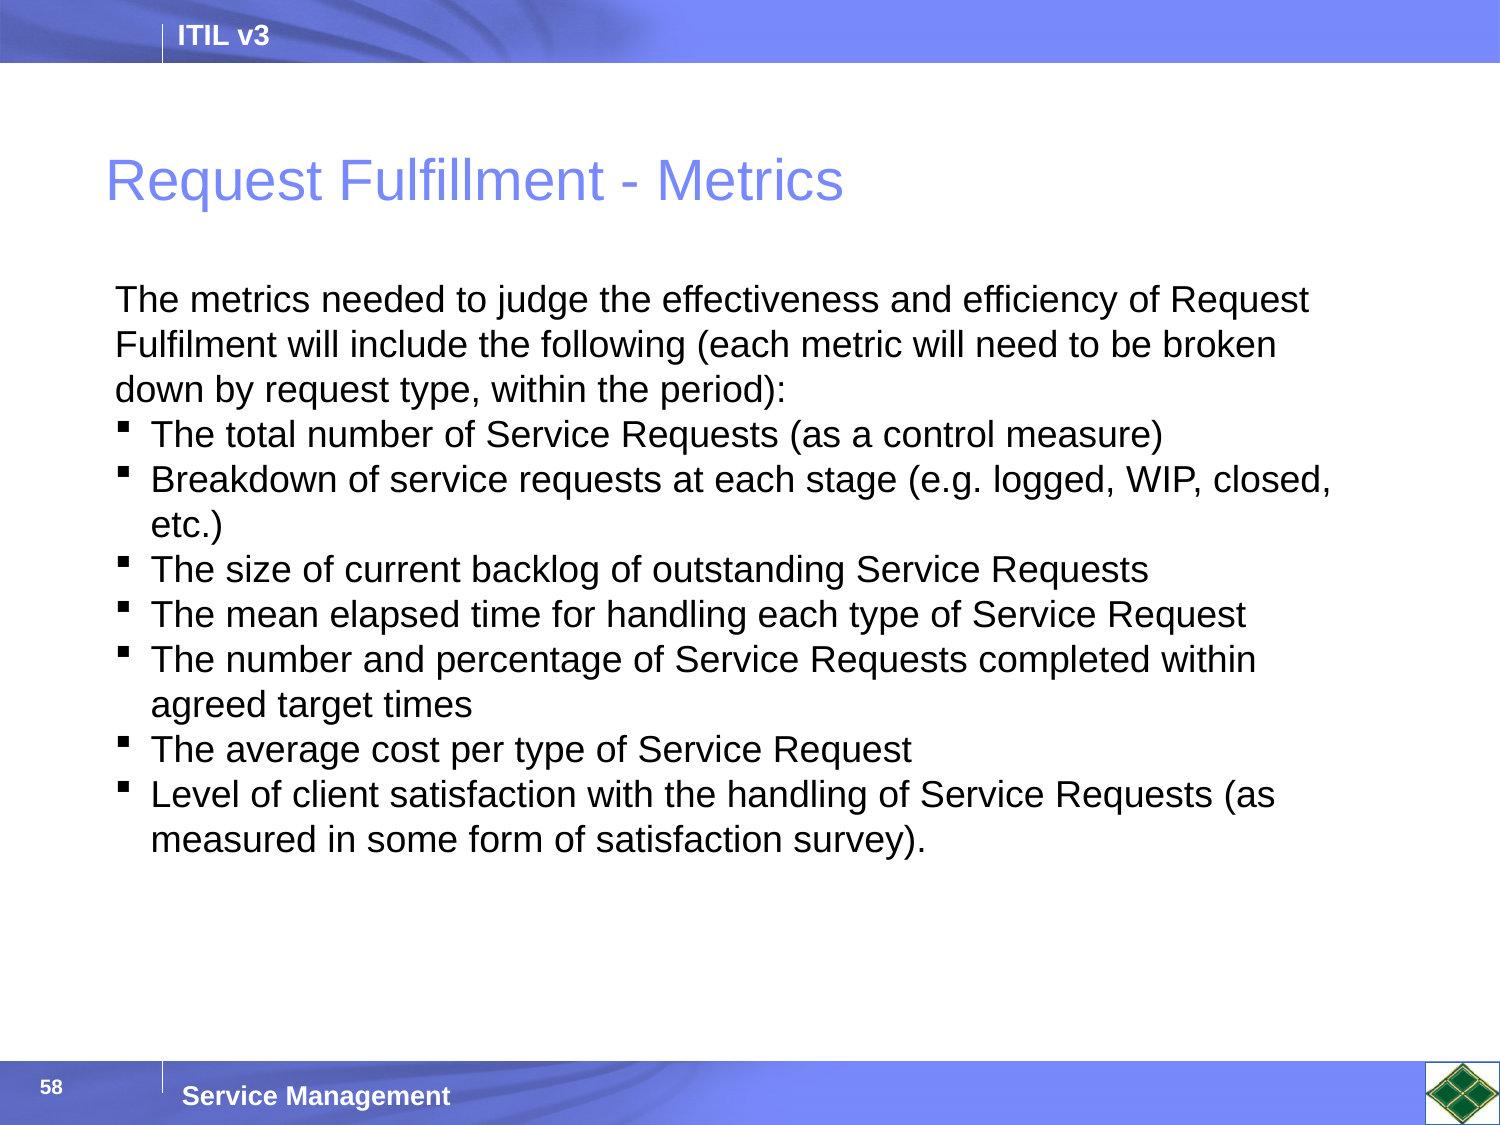

Request Fulfillment - Metrics
The metrics needed to judge the effectiveness and efficiency of Request Fulfilment will include the following (each metric will need to be broken down by request type, within the period):
The total number of Service Requests (as a control measure)
Breakdown of service requests at each stage (e.g. logged, WIP, closed, etc.)
The size of current backlog of outstanding Service Requests
The mean elapsed time for handling each type of Service Request
The number and percentage of Service Requests completed within agreed target times
The average cost per type of Service Request
Level of client satisfaction with the handling of Service Requests (as measured in some form of satisfaction survey).